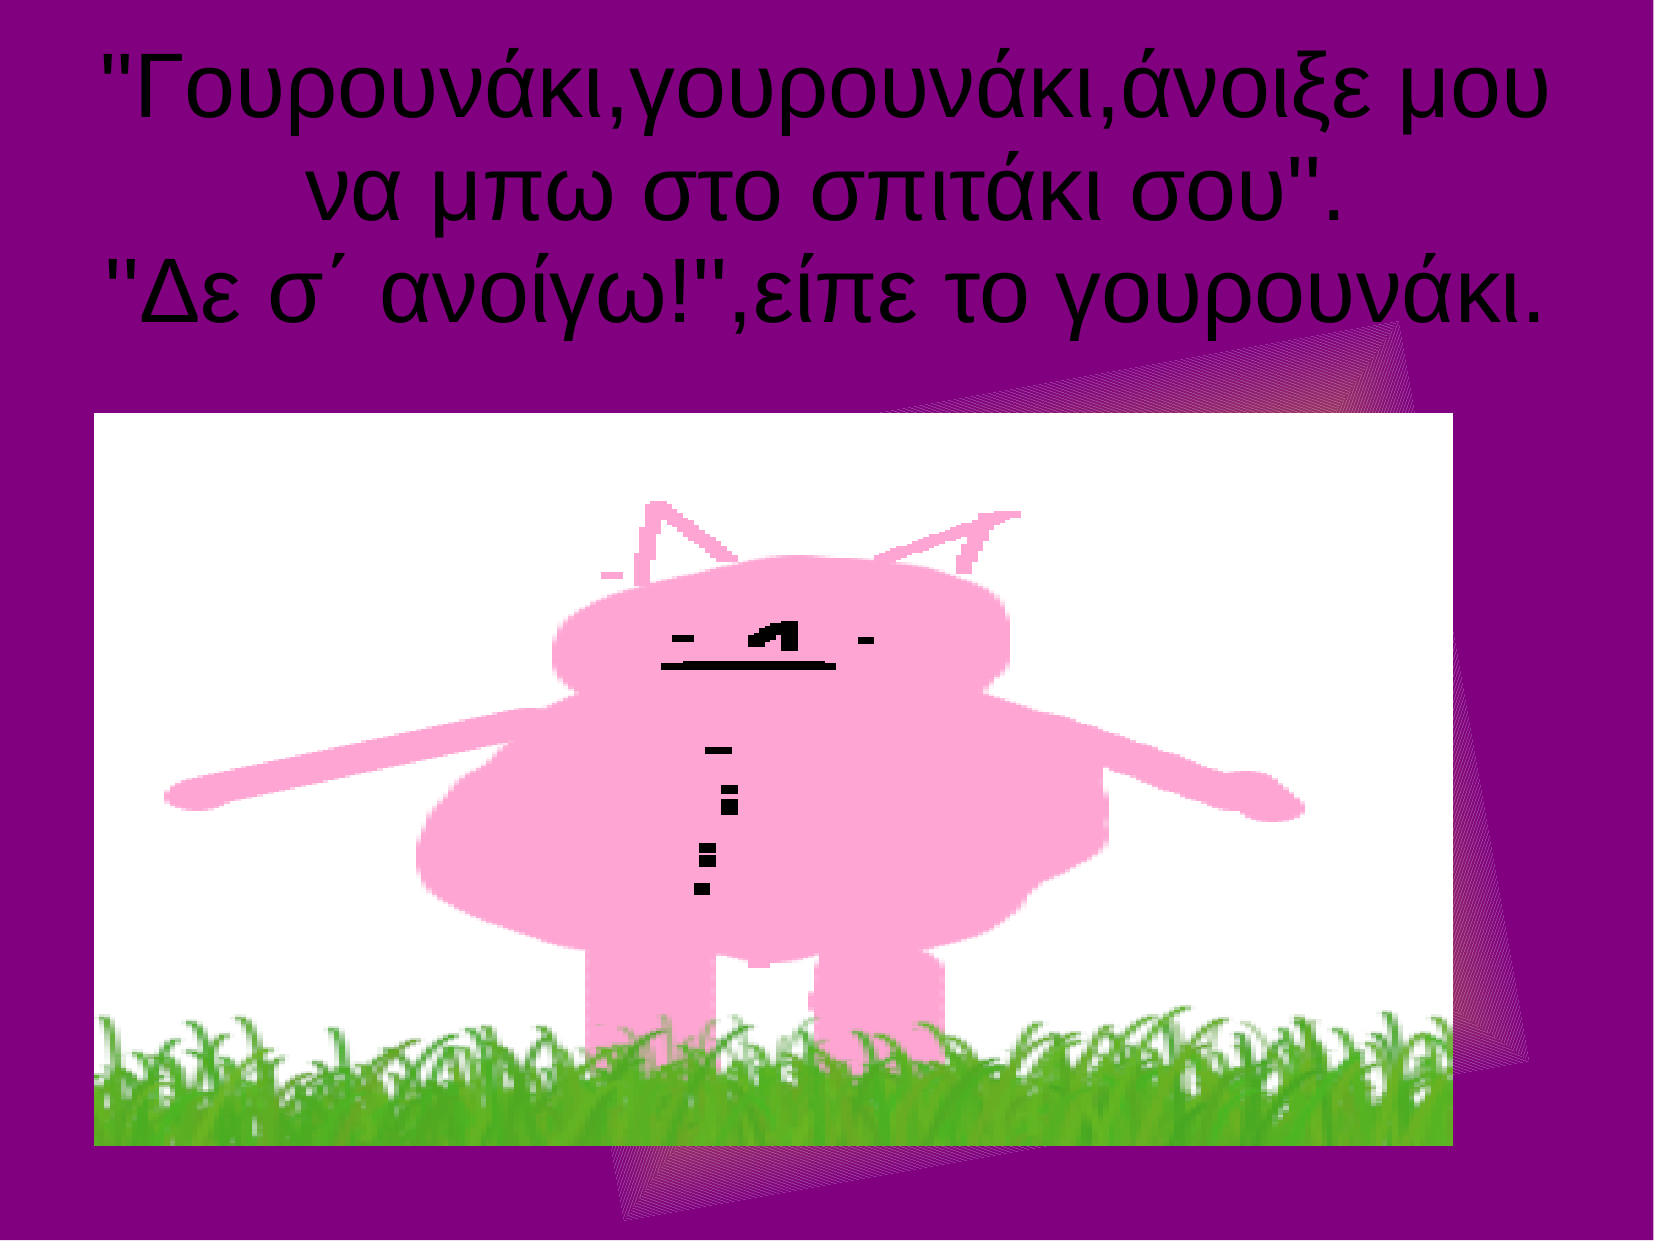

# ''Γουρουνάκι,γουρουνάκι,άνοιξε μου να μπω στο σπιτάκι σου''. ''Δε σ΄ ανοίγω!'',είπε το γουρουνάκι.